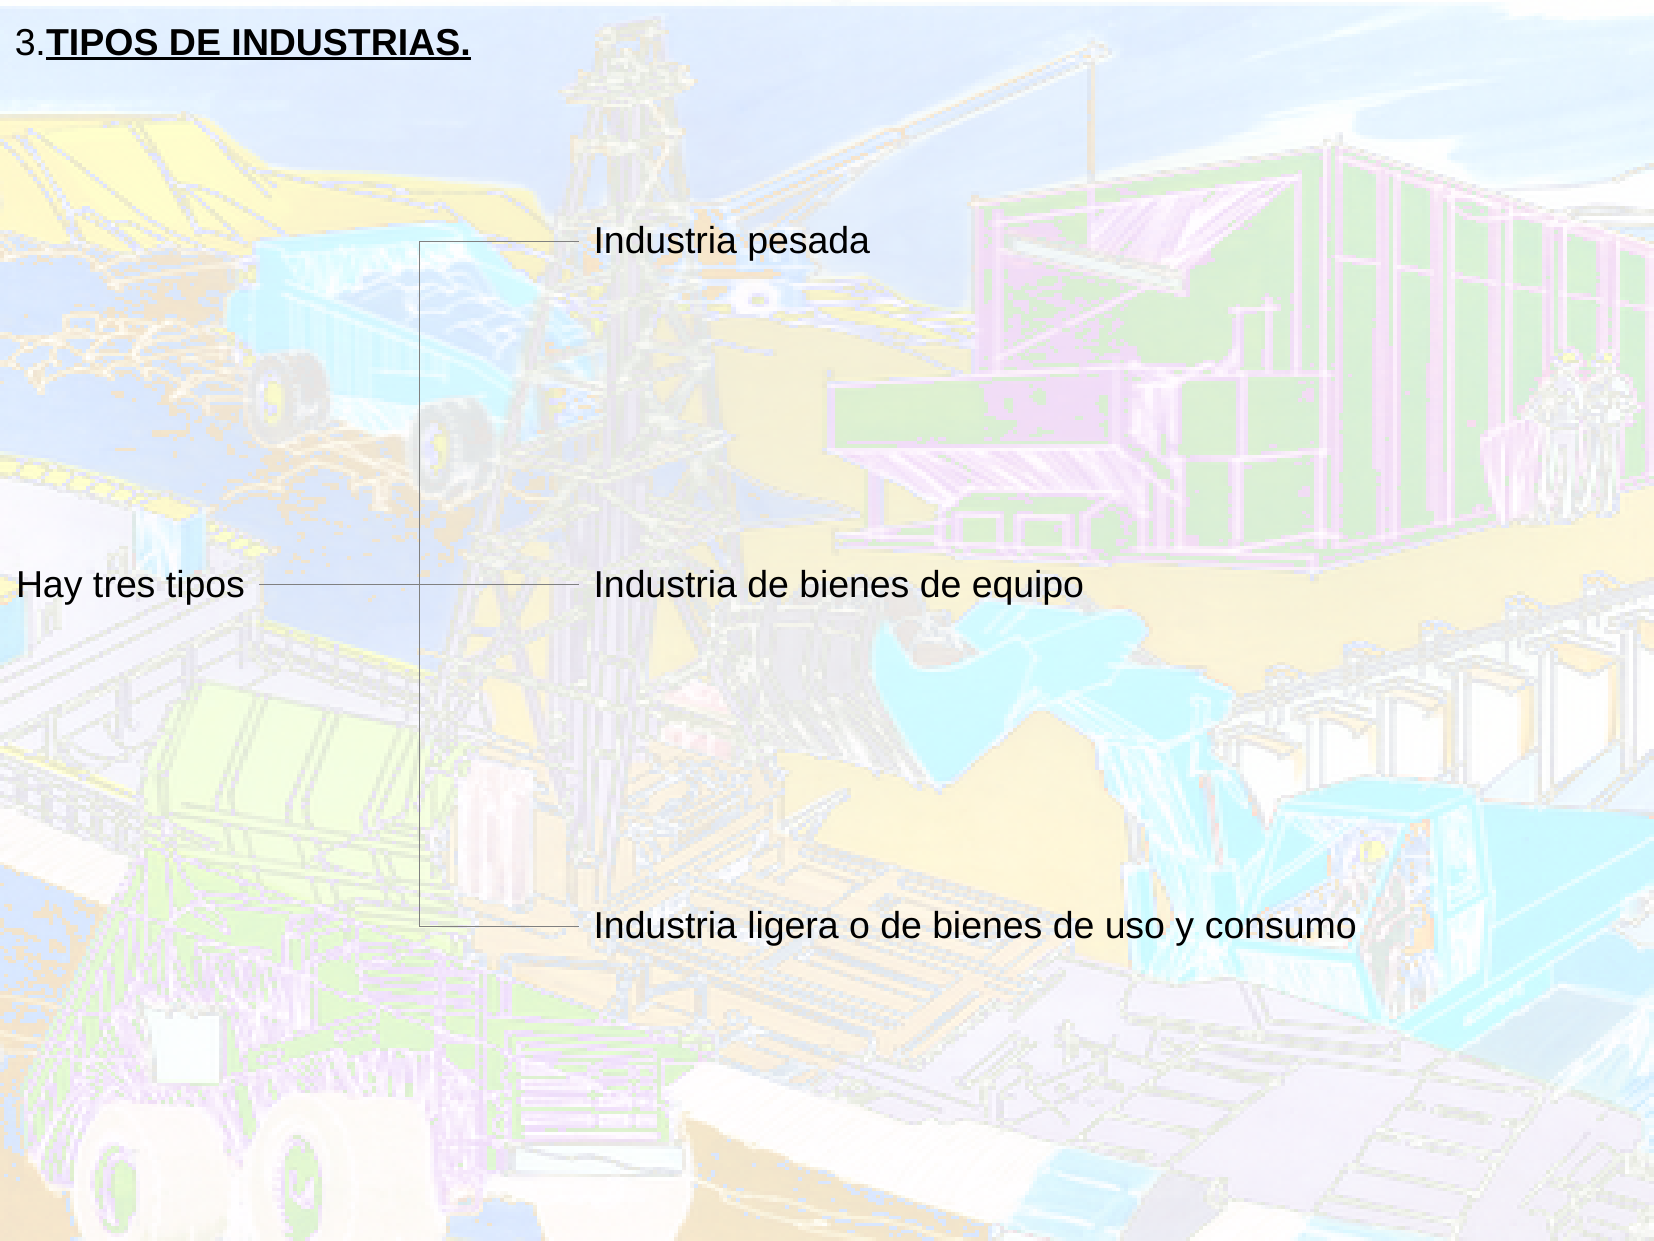

3.TIPOS DE INDUSTRIAS.
Industria pesada
Hay tres tipos
Industria de bienes de equipo
Industria ligera o de bienes de uso y consumo